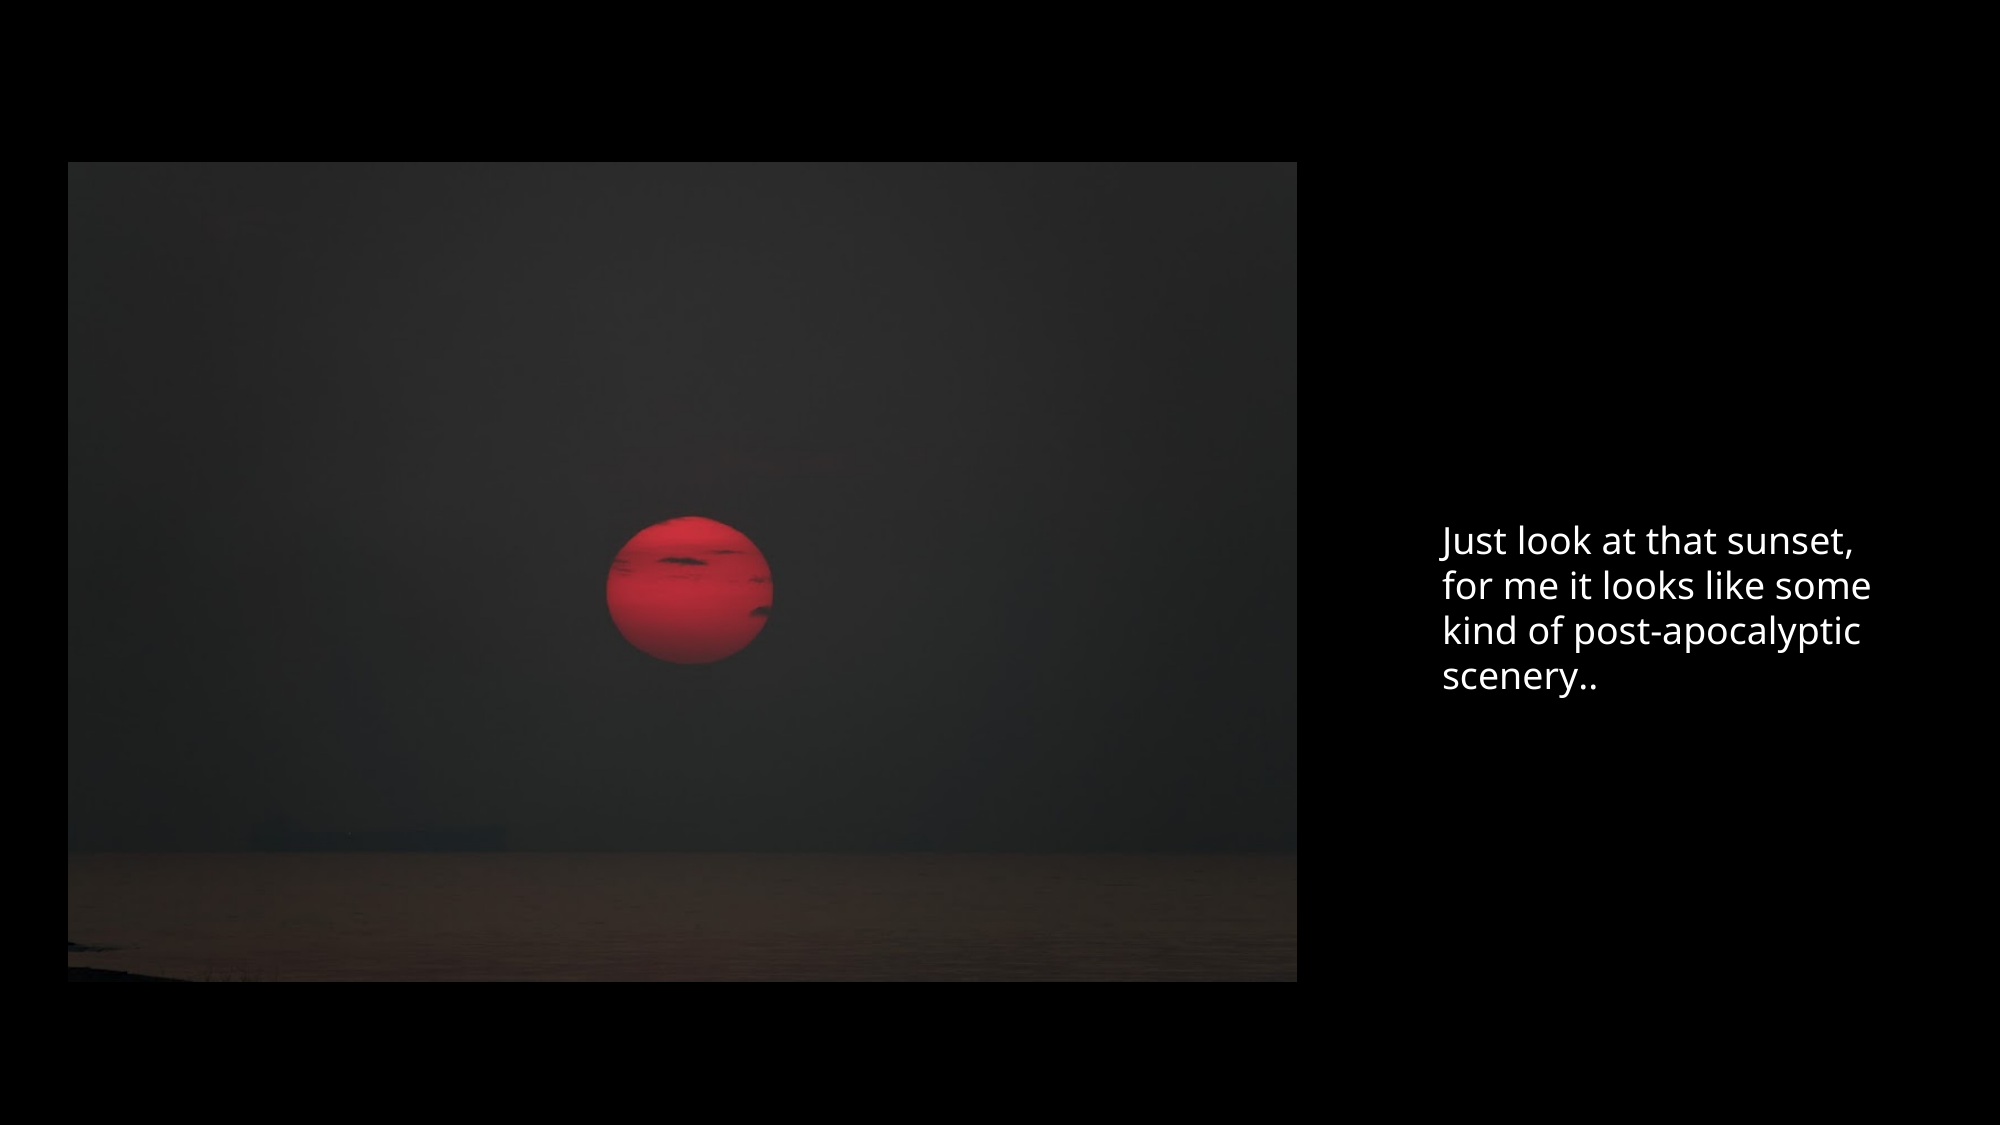

#
Just look at that sunset, for me it looks like some kind of post-apocalyptic scenery..